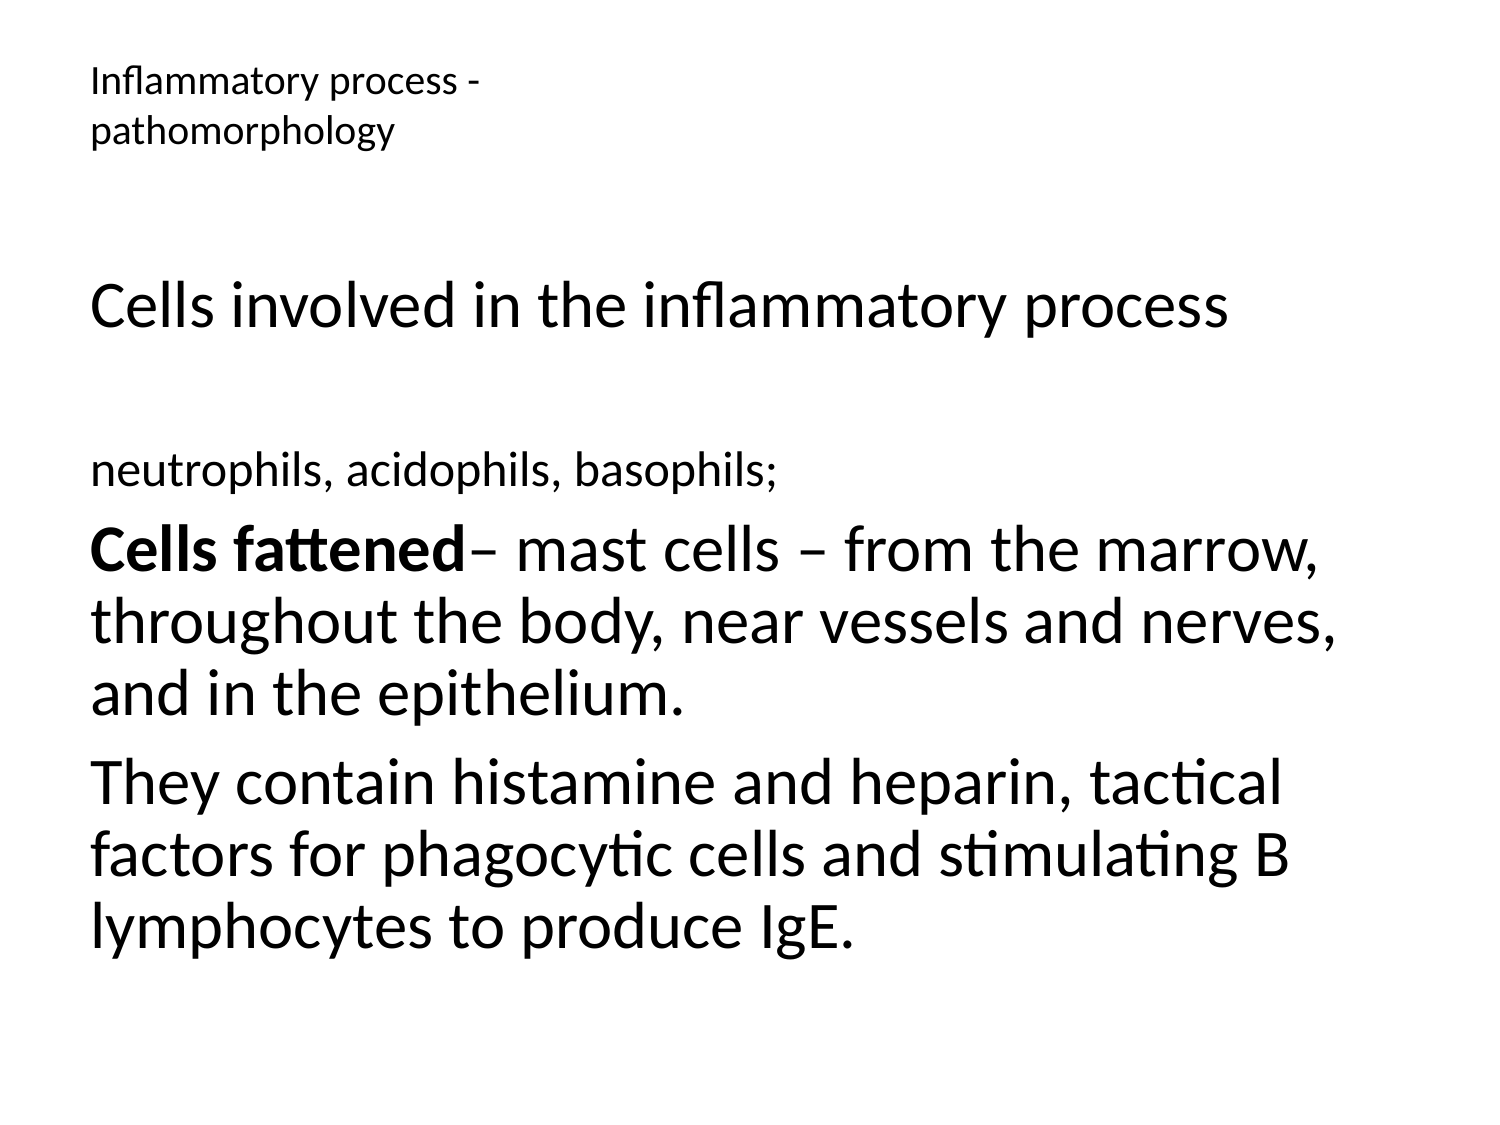

# Inflammatory process - pathomorphology
Cells involved in the inflammatory process
neutrophils, acidophils, basophils;
Cells fattened– mast cells – from the marrow, throughout the body, near vessels and nerves, and in the epithelium.
They contain histamine and heparin, tactical factors for phagocytic cells and stimulating B lymphocytes to produce IgE.